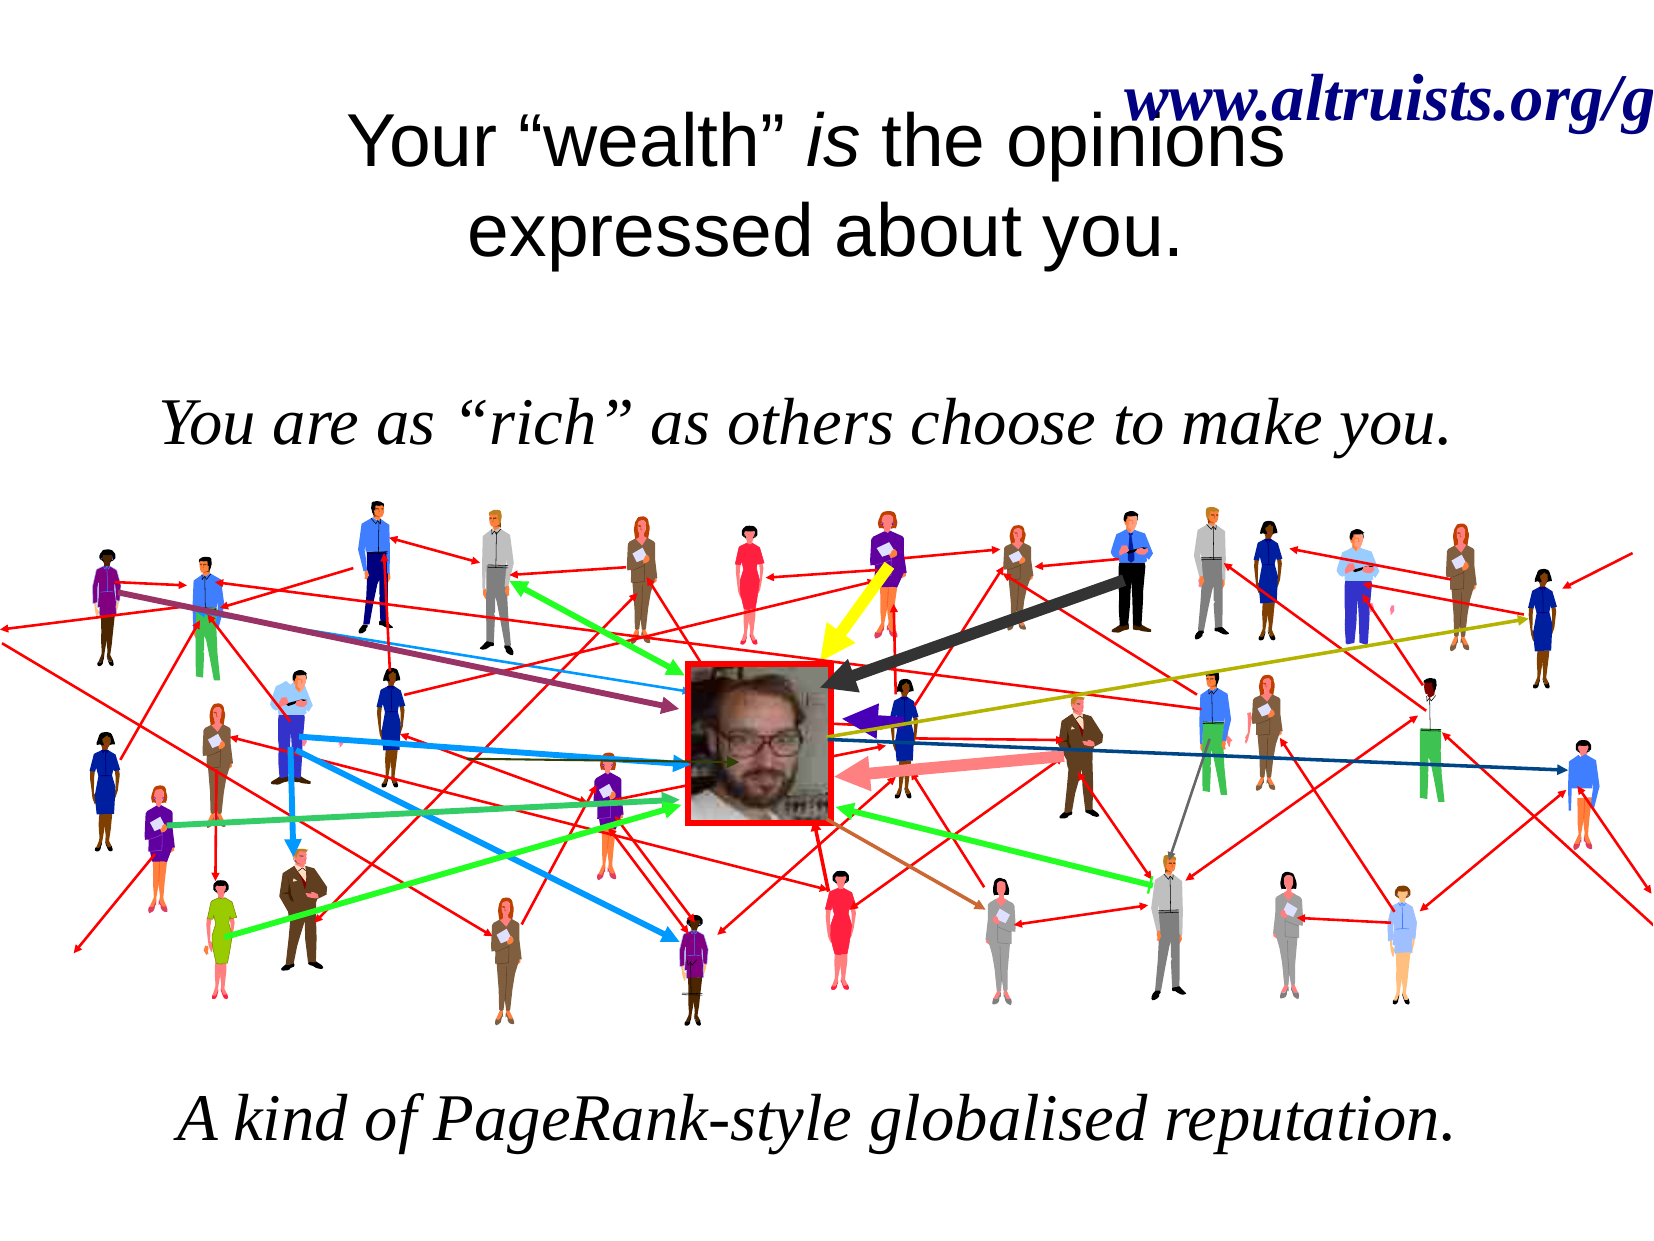

www.altruists.org/ge
# Your “wealth” is the opinions expressed about you.
You are as “rich” as others choose to make you.
A kind of PageRank-style globalised reputation.